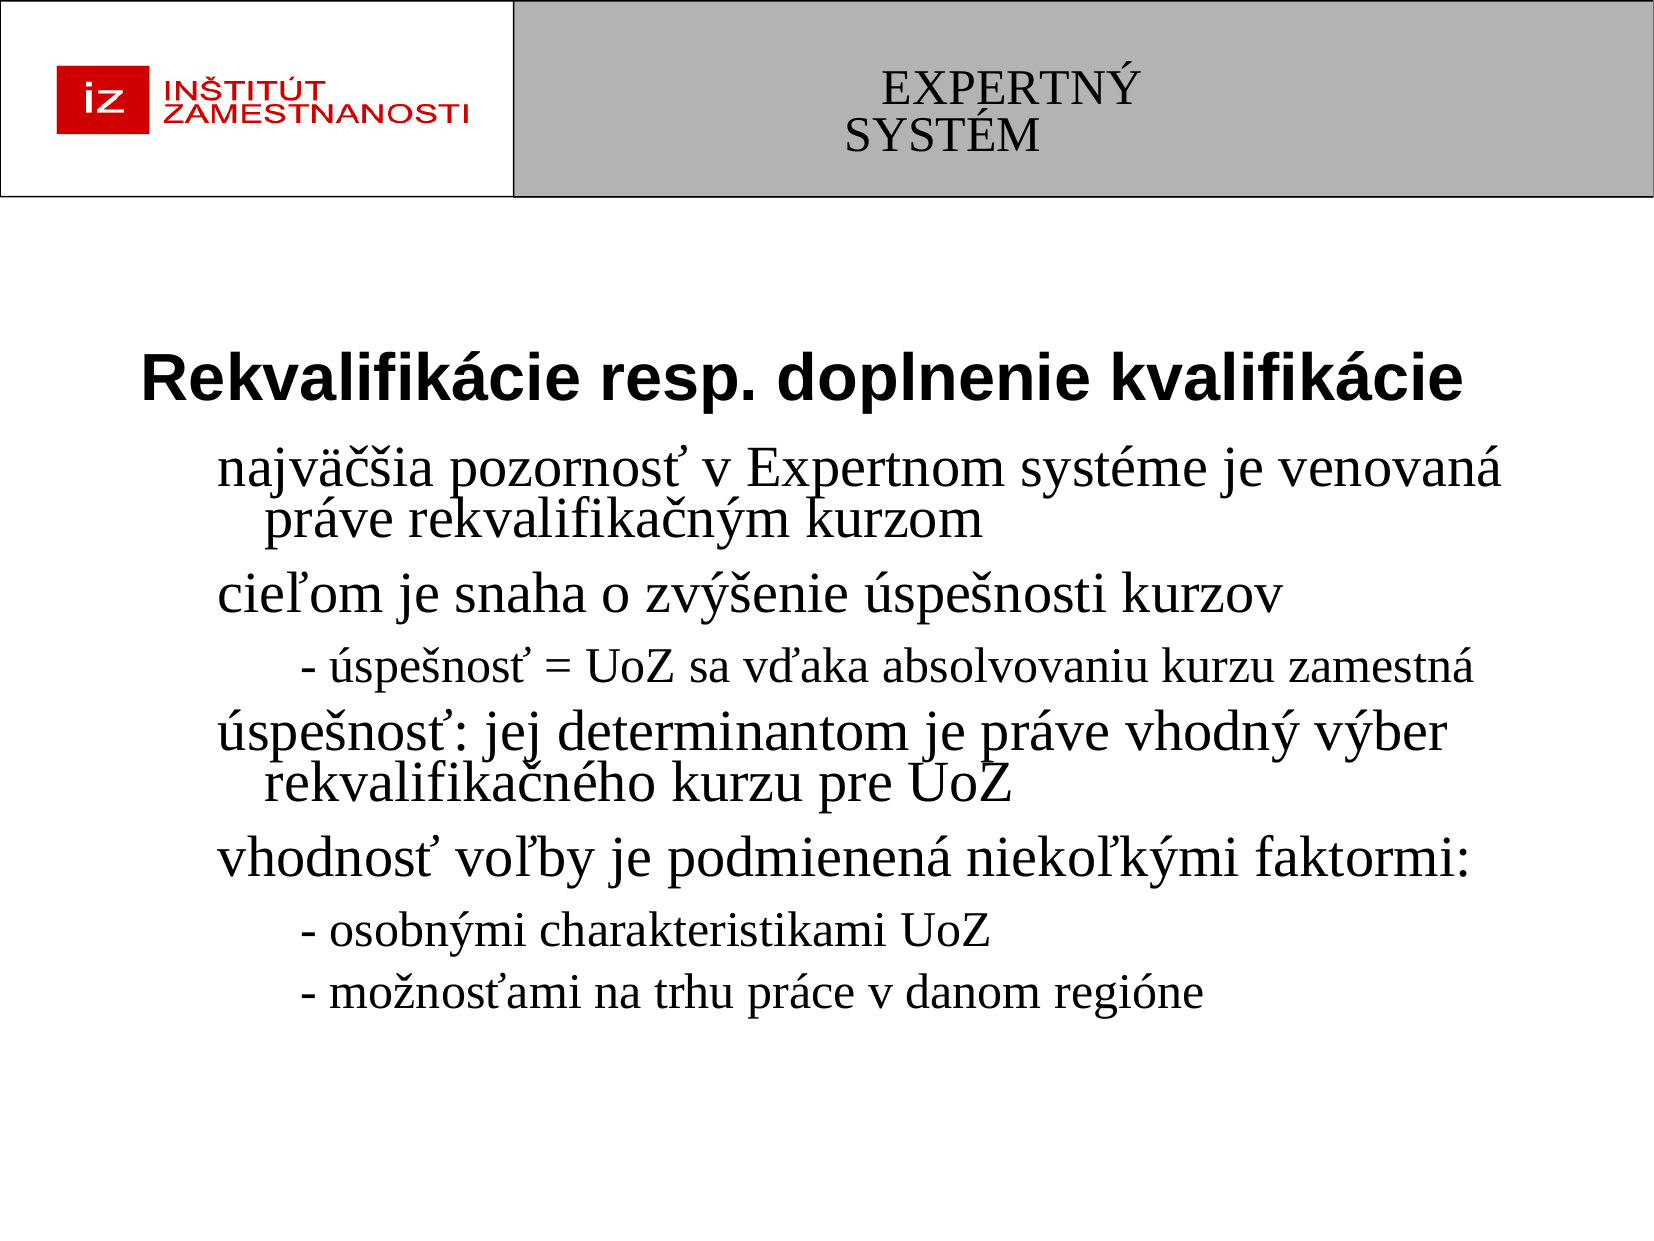

EXPERTNÝ SYSTÉM
# Rekvalifikácie resp. doplnenie kvalifikácie
najväčšia pozornosť v Expertnom systéme je venovaná práve rekvalifikačným kurzom
cieľom je snaha o zvýšenie úspešnosti kurzov
- úspešnosť = UoZ sa vďaka absolvovaniu kurzu zamestná
úspešnosť: jej determinantom je práve vhodný výber rekvalifikačného kurzu pre UoZ
vhodnosť voľby je podmienená niekoľkými faktormi:
- osobnými charakteristikami UoZ
- možnosťami na trhu práce v danom regióne